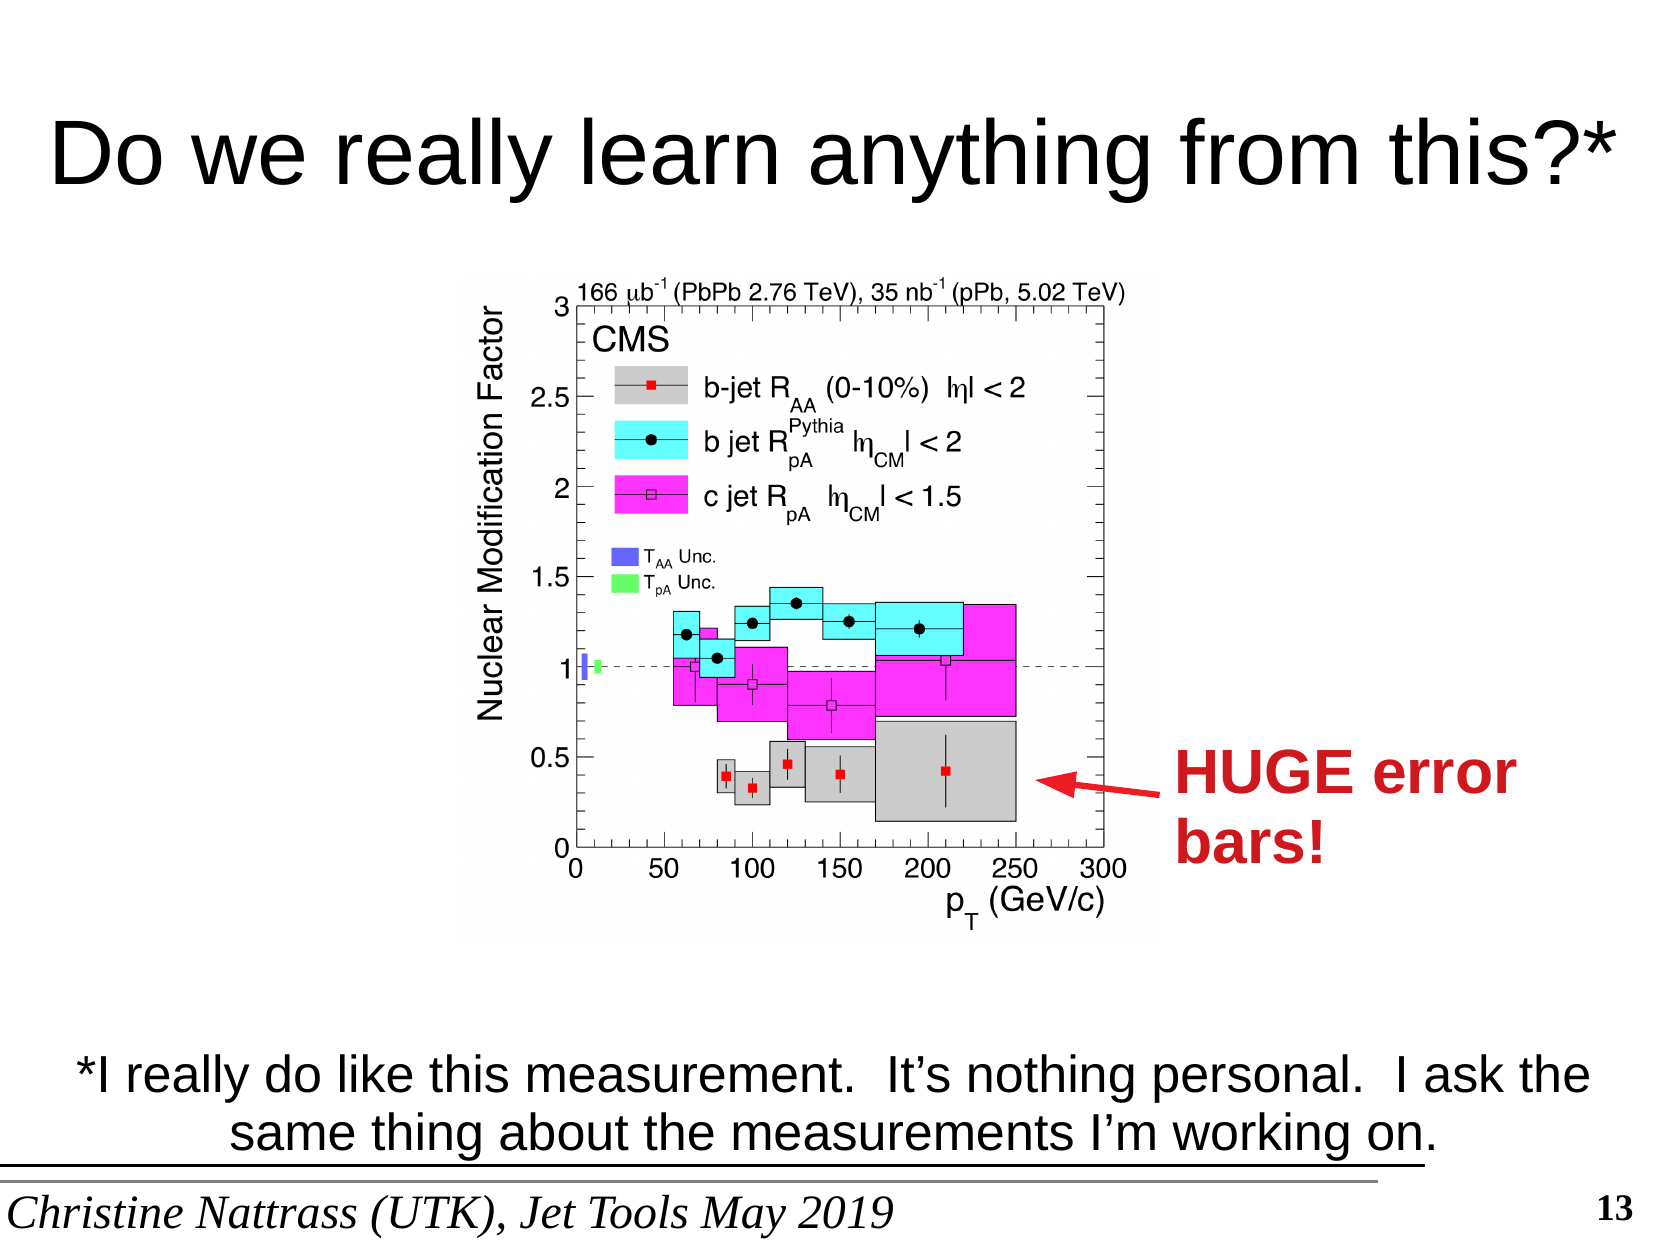

# Do we really learn anything from this?*
HUGE error bars!
*I really do like this measurement. It’s nothing personal. I ask the same thing about the measurements I’m working on.